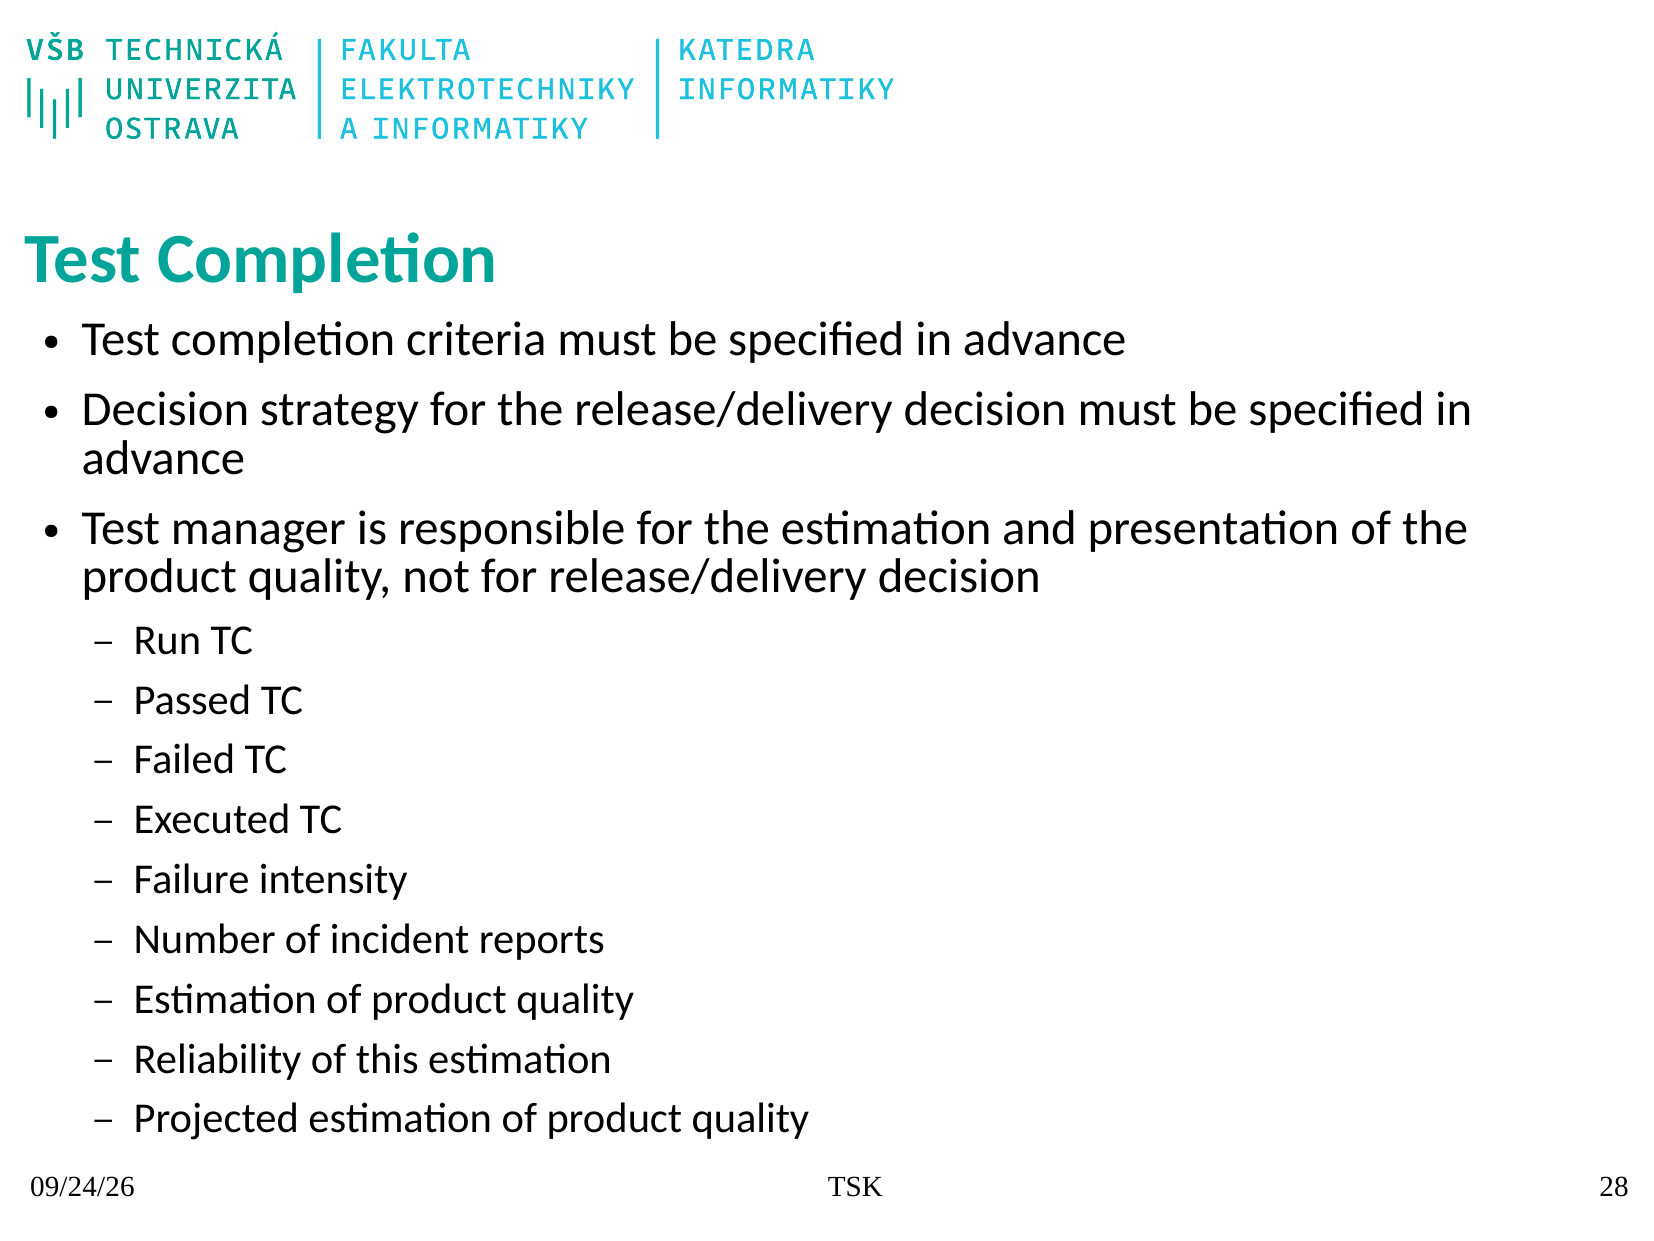

# Test Completion
Test completion criteria must be specified in advance
Decision strategy for the release/delivery decision must be specified in advance
Test manager is responsible for the estimation and presentation of the product quality, not for release/delivery decision
Run TC
Passed TC
Failed TC
Executed TC
Failure intensity
Number of incident reports
Estimation of product quality
Reliability of this estimation
Projected estimation of product quality
TSK
28